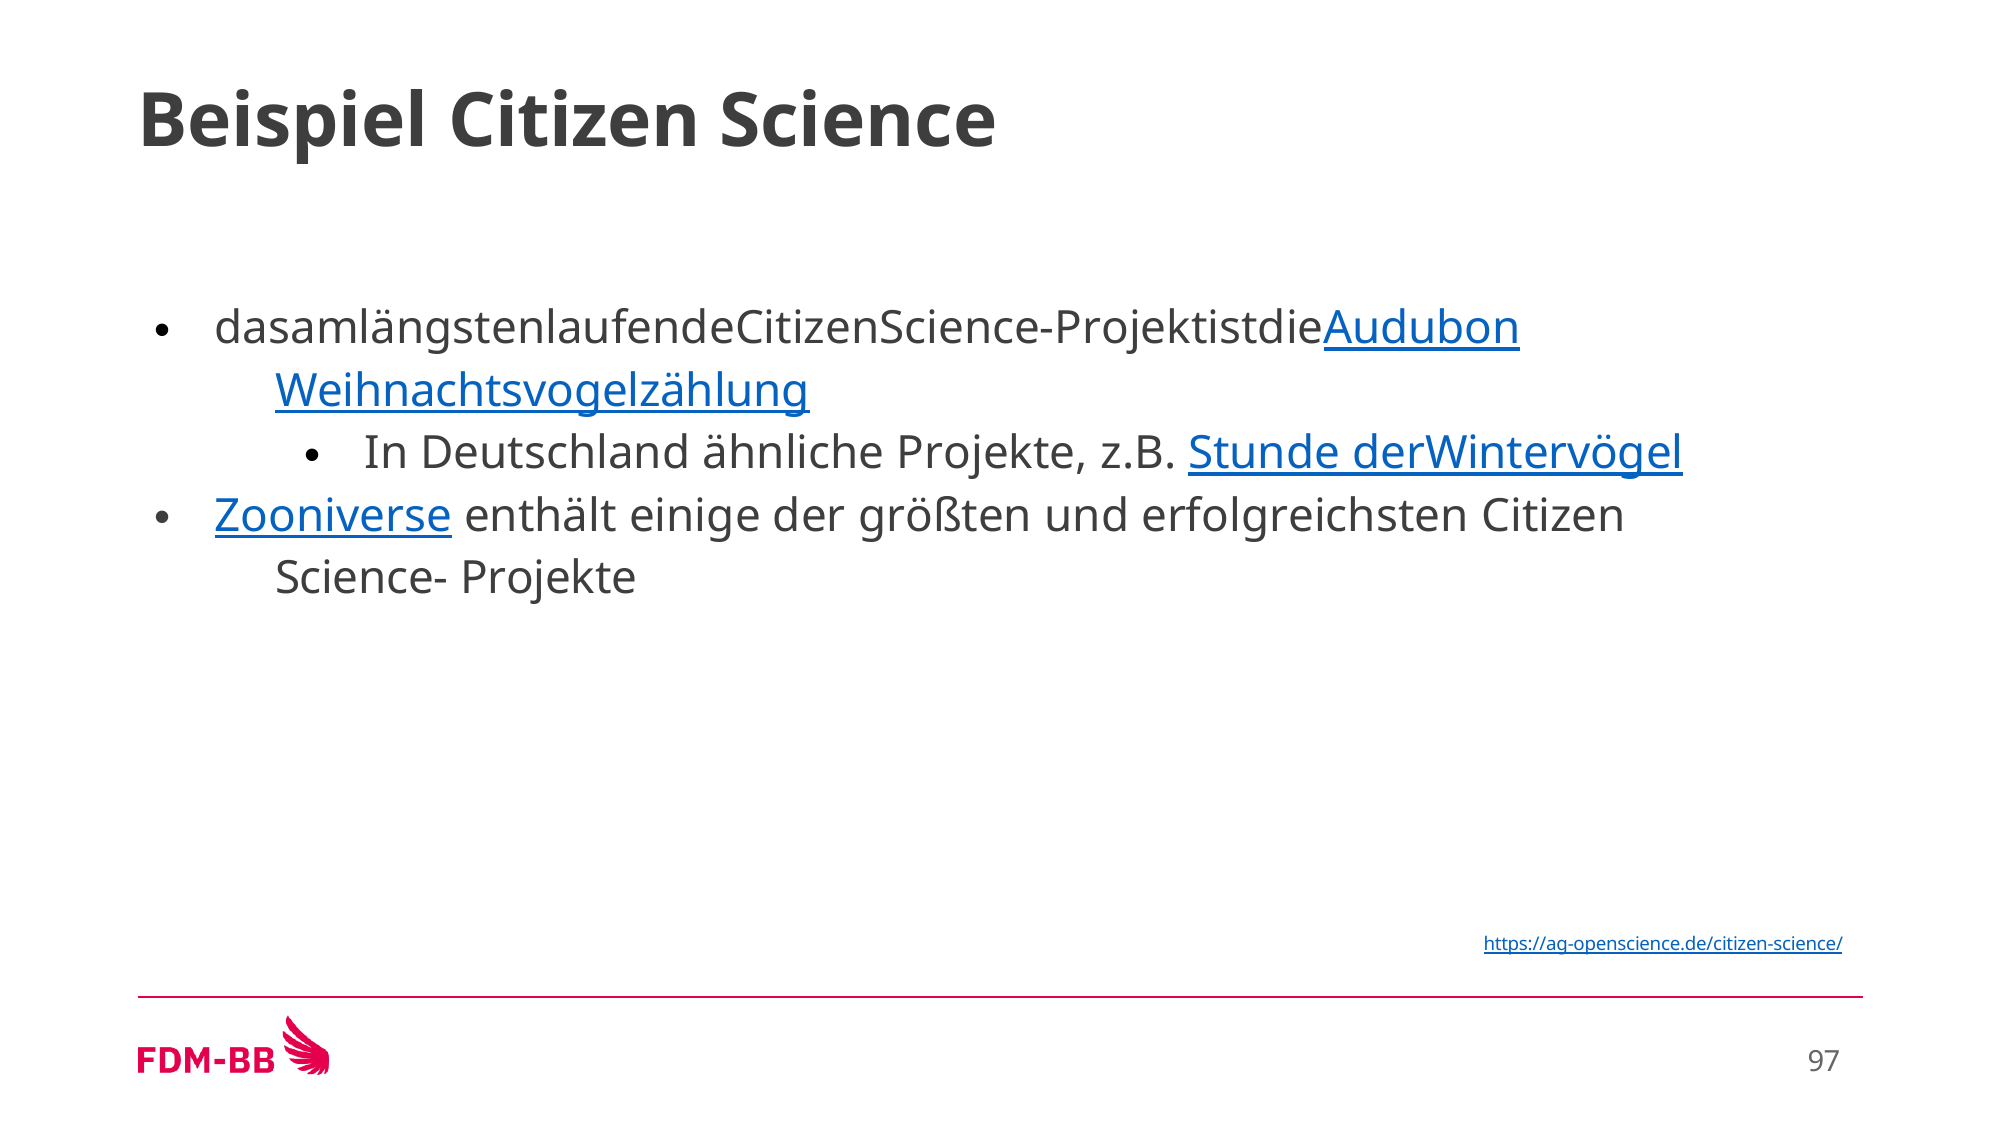

# Beispiel Citizen Science
dasamlängstenlaufendeCitizenScience-ProjektistdieAudubonWeihnachtsvogelzählung
In Deutschland ähnliche Projekte, z.B. Stunde derWintervögel
Zooniverse enthält einige der größten und erfolgreichsten Citizen Science- Projekte
https://ag-openscience.de/citizen-science/
52